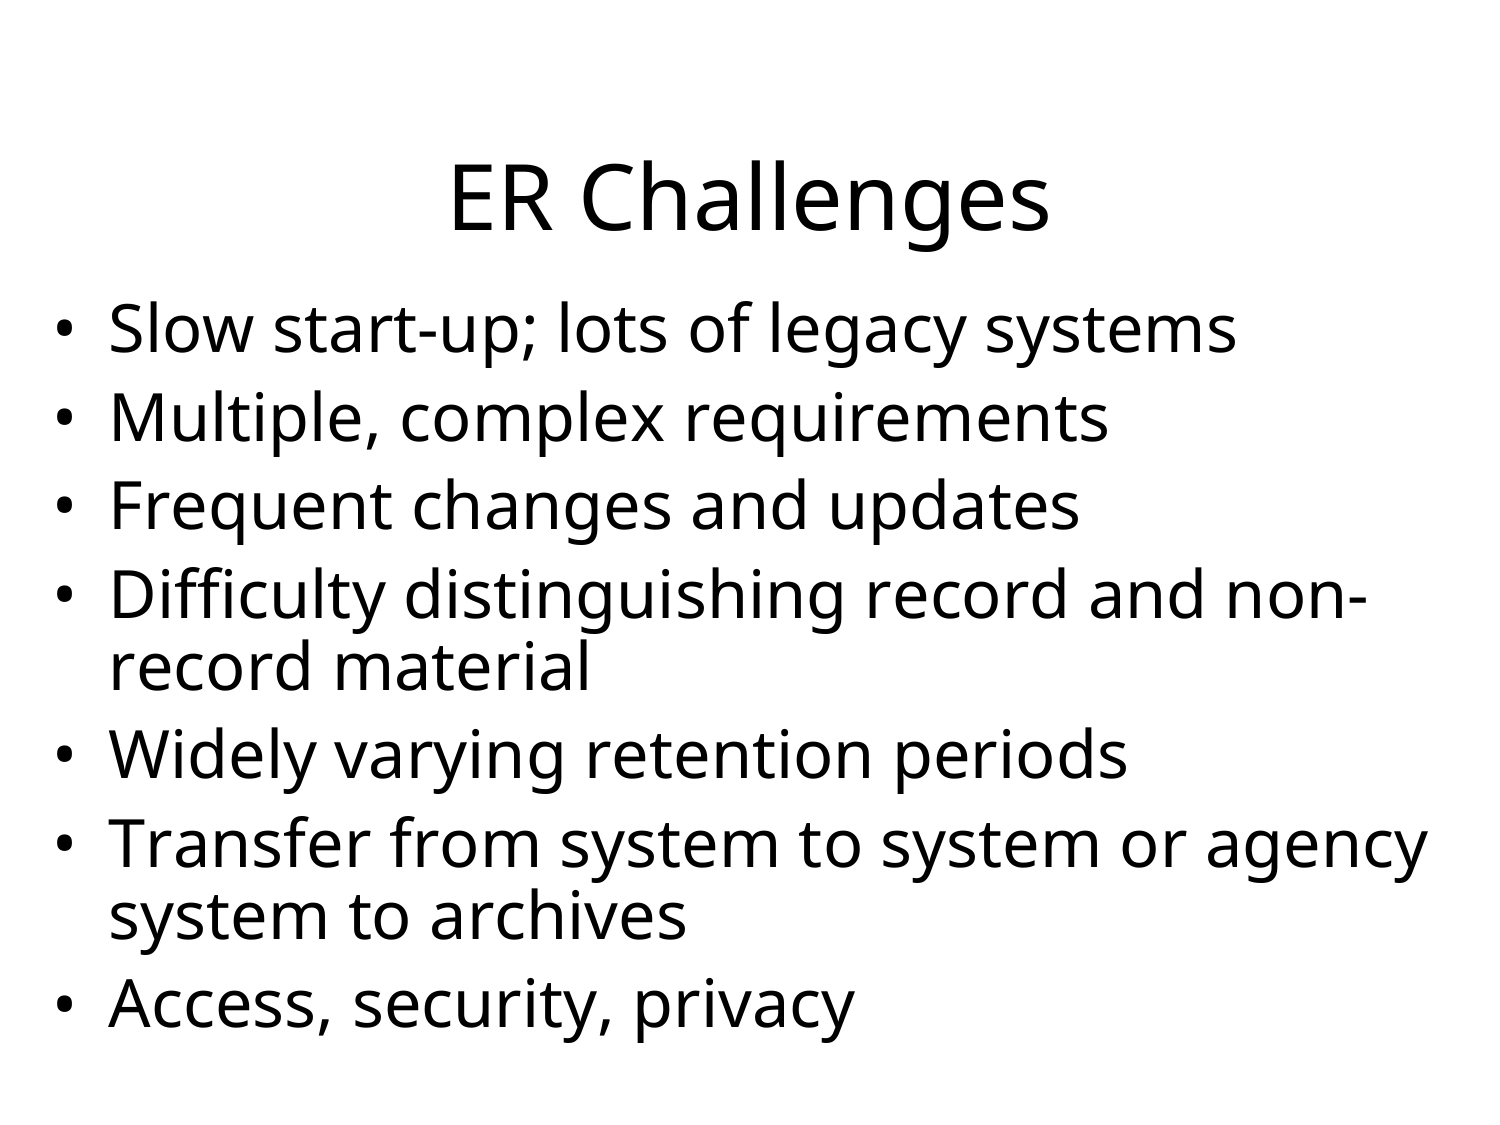

# ER Challenges
Slow start-up; lots of legacy systems
Multiple, complex requirements
Frequent changes and updates
Difficulty distinguishing record and non-record material
Widely varying retention periods
Transfer from system to system or agency system to archives
Access, security, privacy